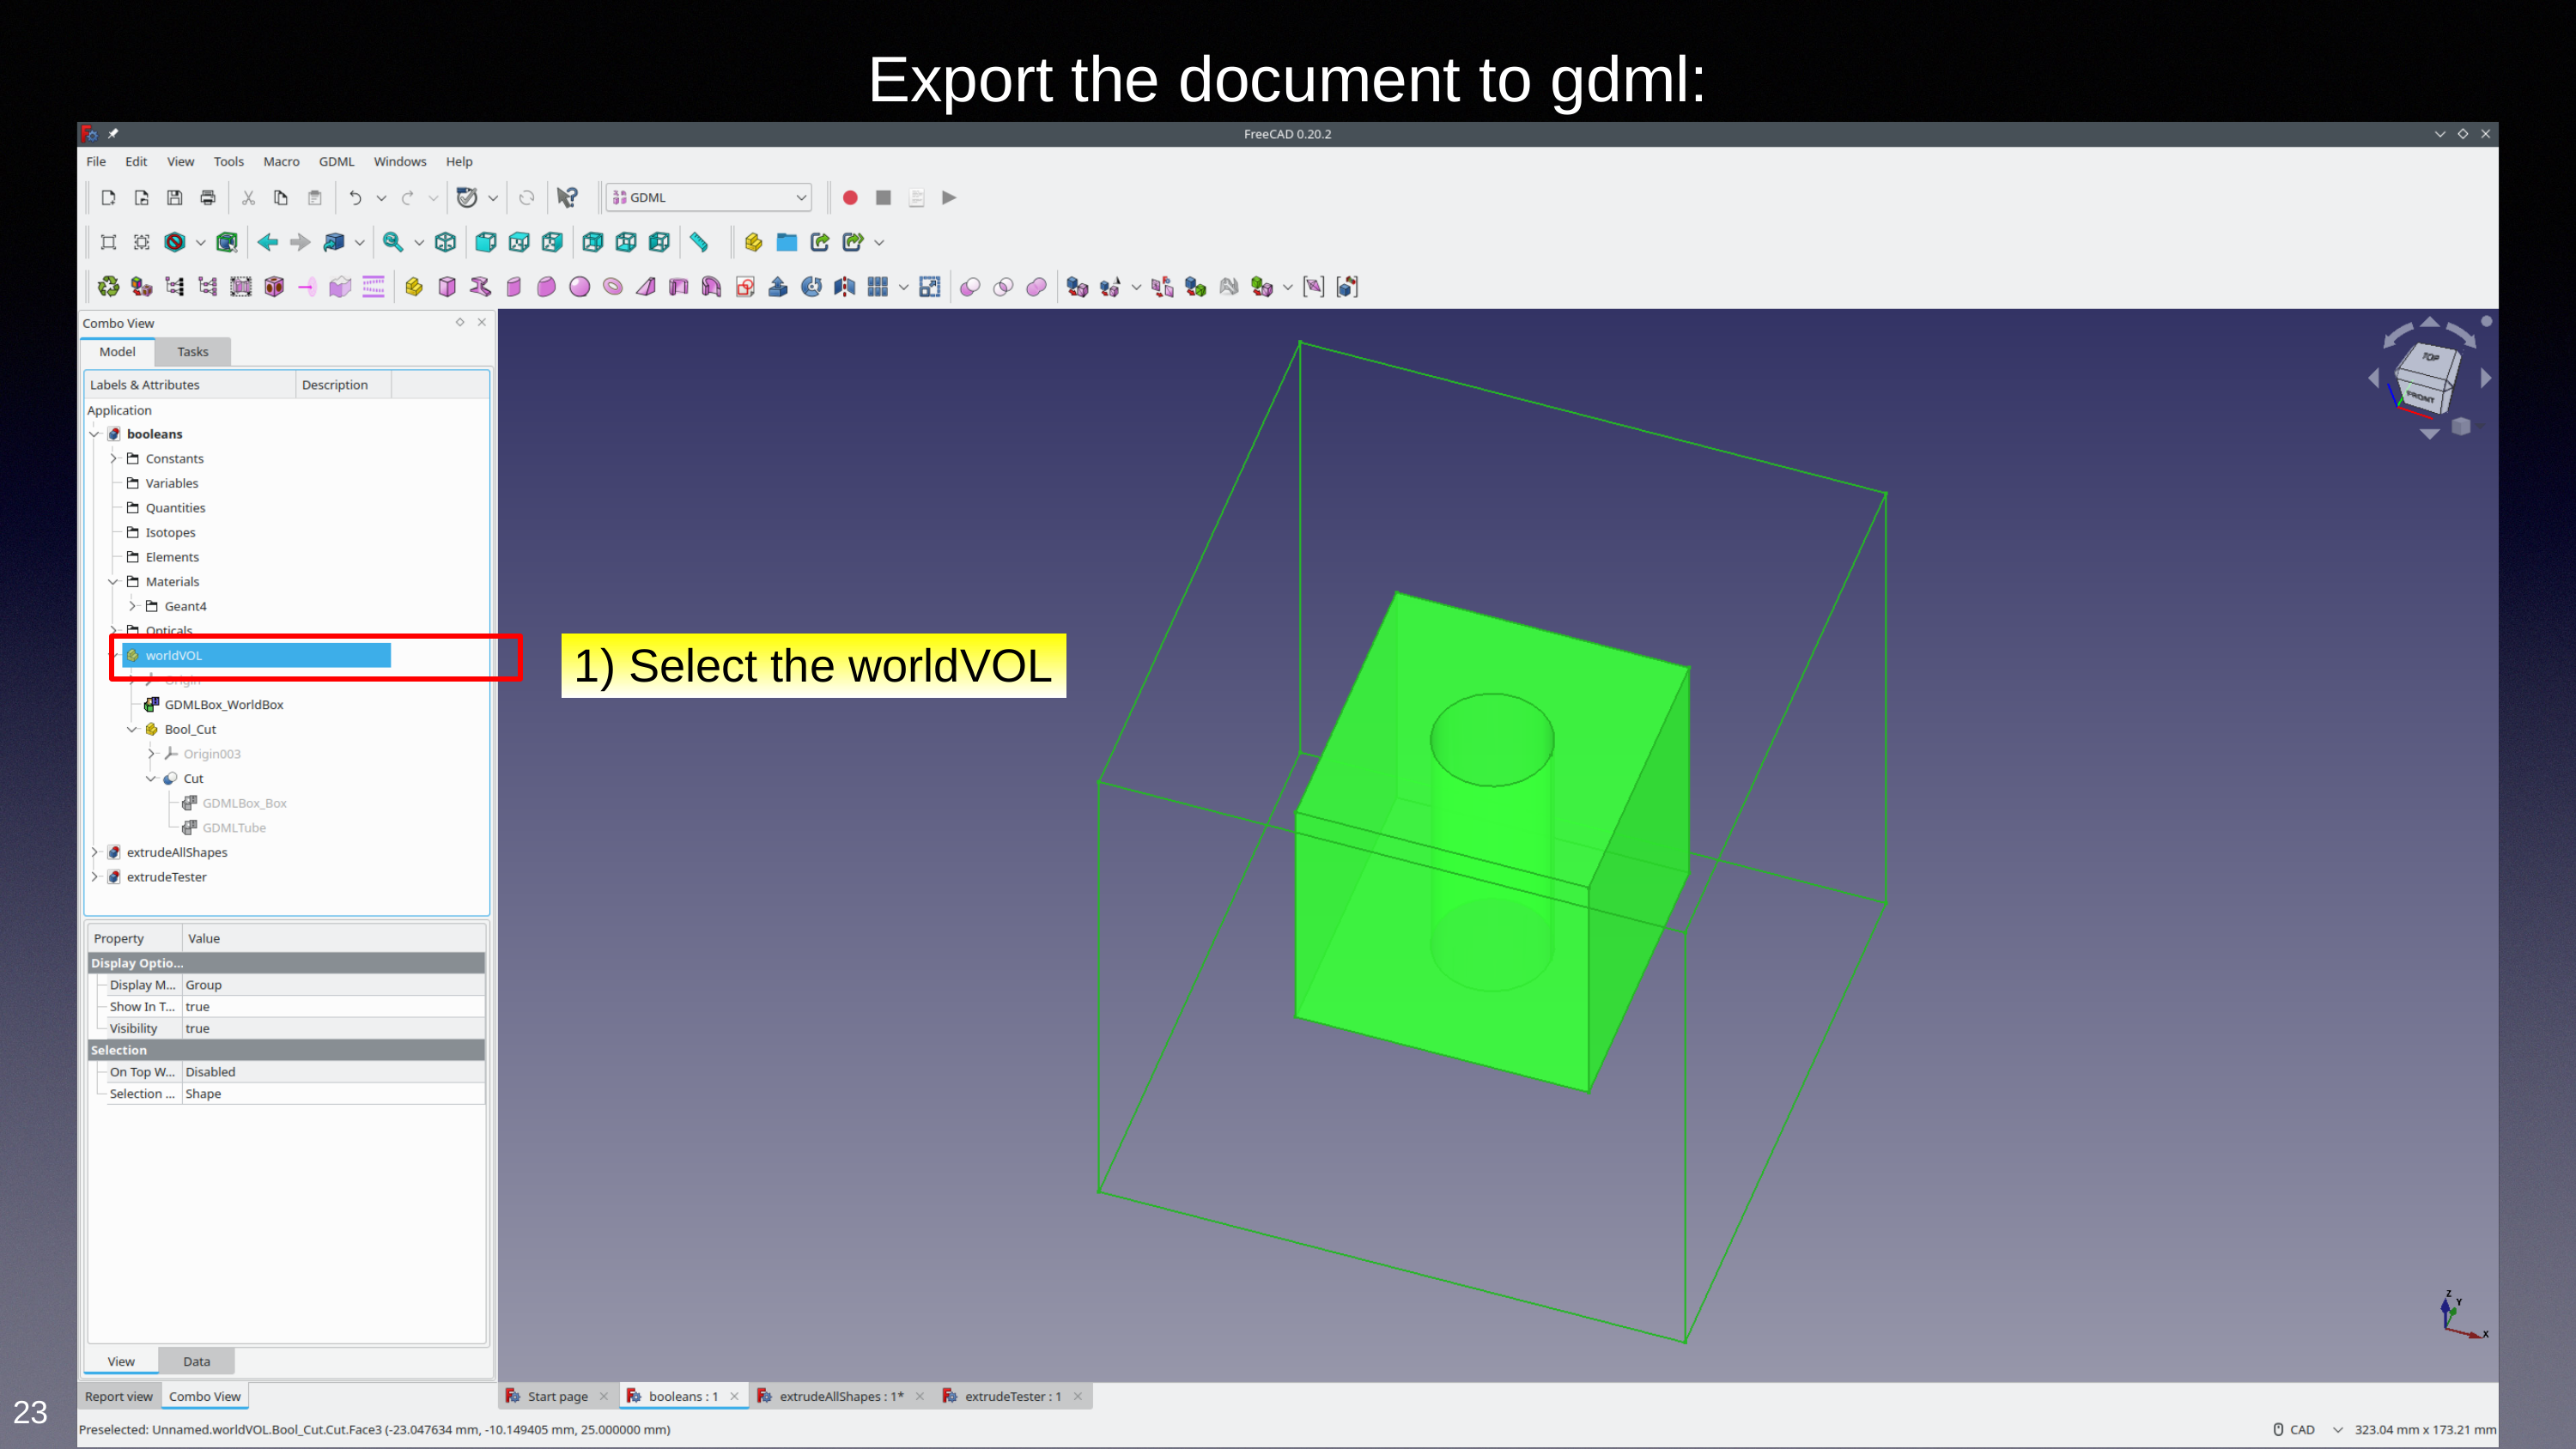

Export the document to gdml:
1) Select the worldVOL
23